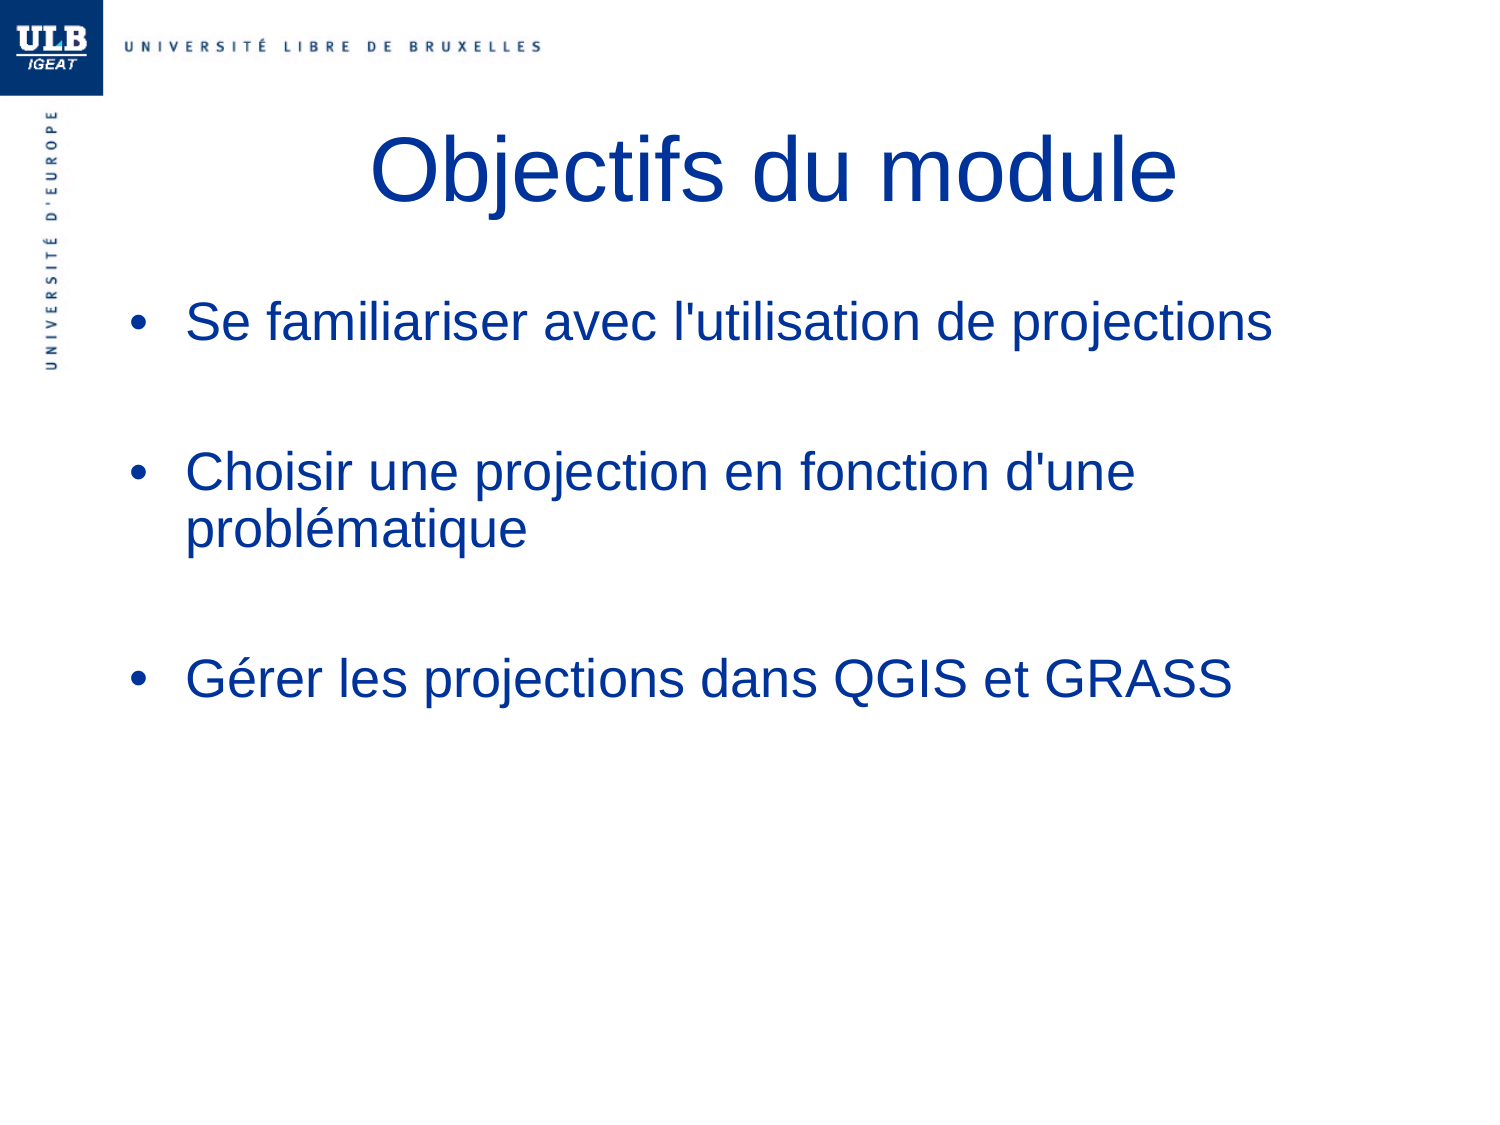

Objectifs du module
# Se familiariser avec l'utilisation de projections
Choisir une projection en fonction d'une problématique
Gérer les projections dans QGIS et GRASS